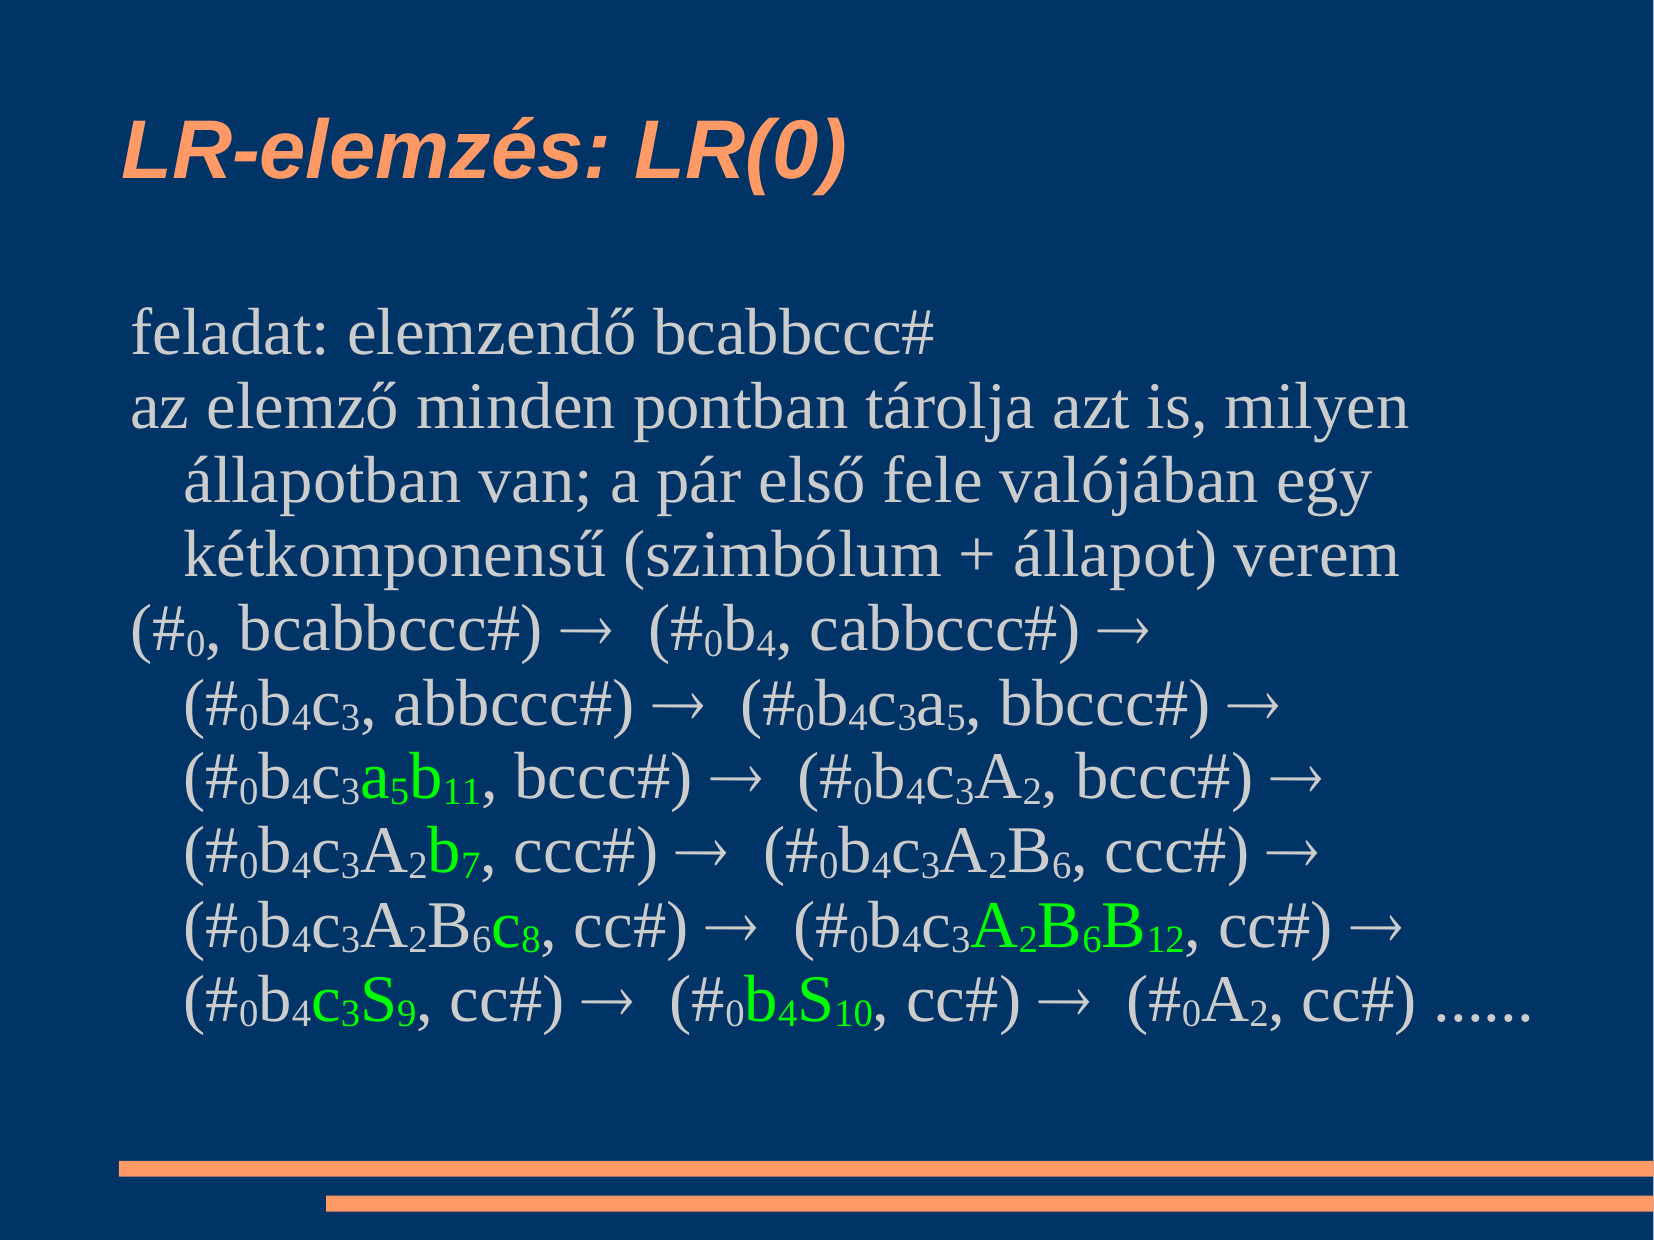

# LR-elemzés: LR(0)
feladat: elemzendő bcabbccc#
az elemző minden pontban tárolja azt is, milyen állapotban van; a pár első fele valójában egy kétkomponensű (szimbólum + állapot) verem
(#0, bcabbccc#) ® (#0b4, cabbccc#) ®
(#0b4c3, abbccc#) ® (#0b4c3a5, bbccc#) ®
(#0b4c3a5b11, bccc#) ® (#0b4c3A2, bccc#) ® (#0b4c3A2b7, ccc#) ® (#0b4c3A2B6, ccc#) ® (#0b4c3A2B6c8, cc#) ® (#0b4c3A2B6B12, cc#) ® (#0b4c3S9, cc#) ® (#0b4S10, cc#) ® (#0A2, cc#) ......